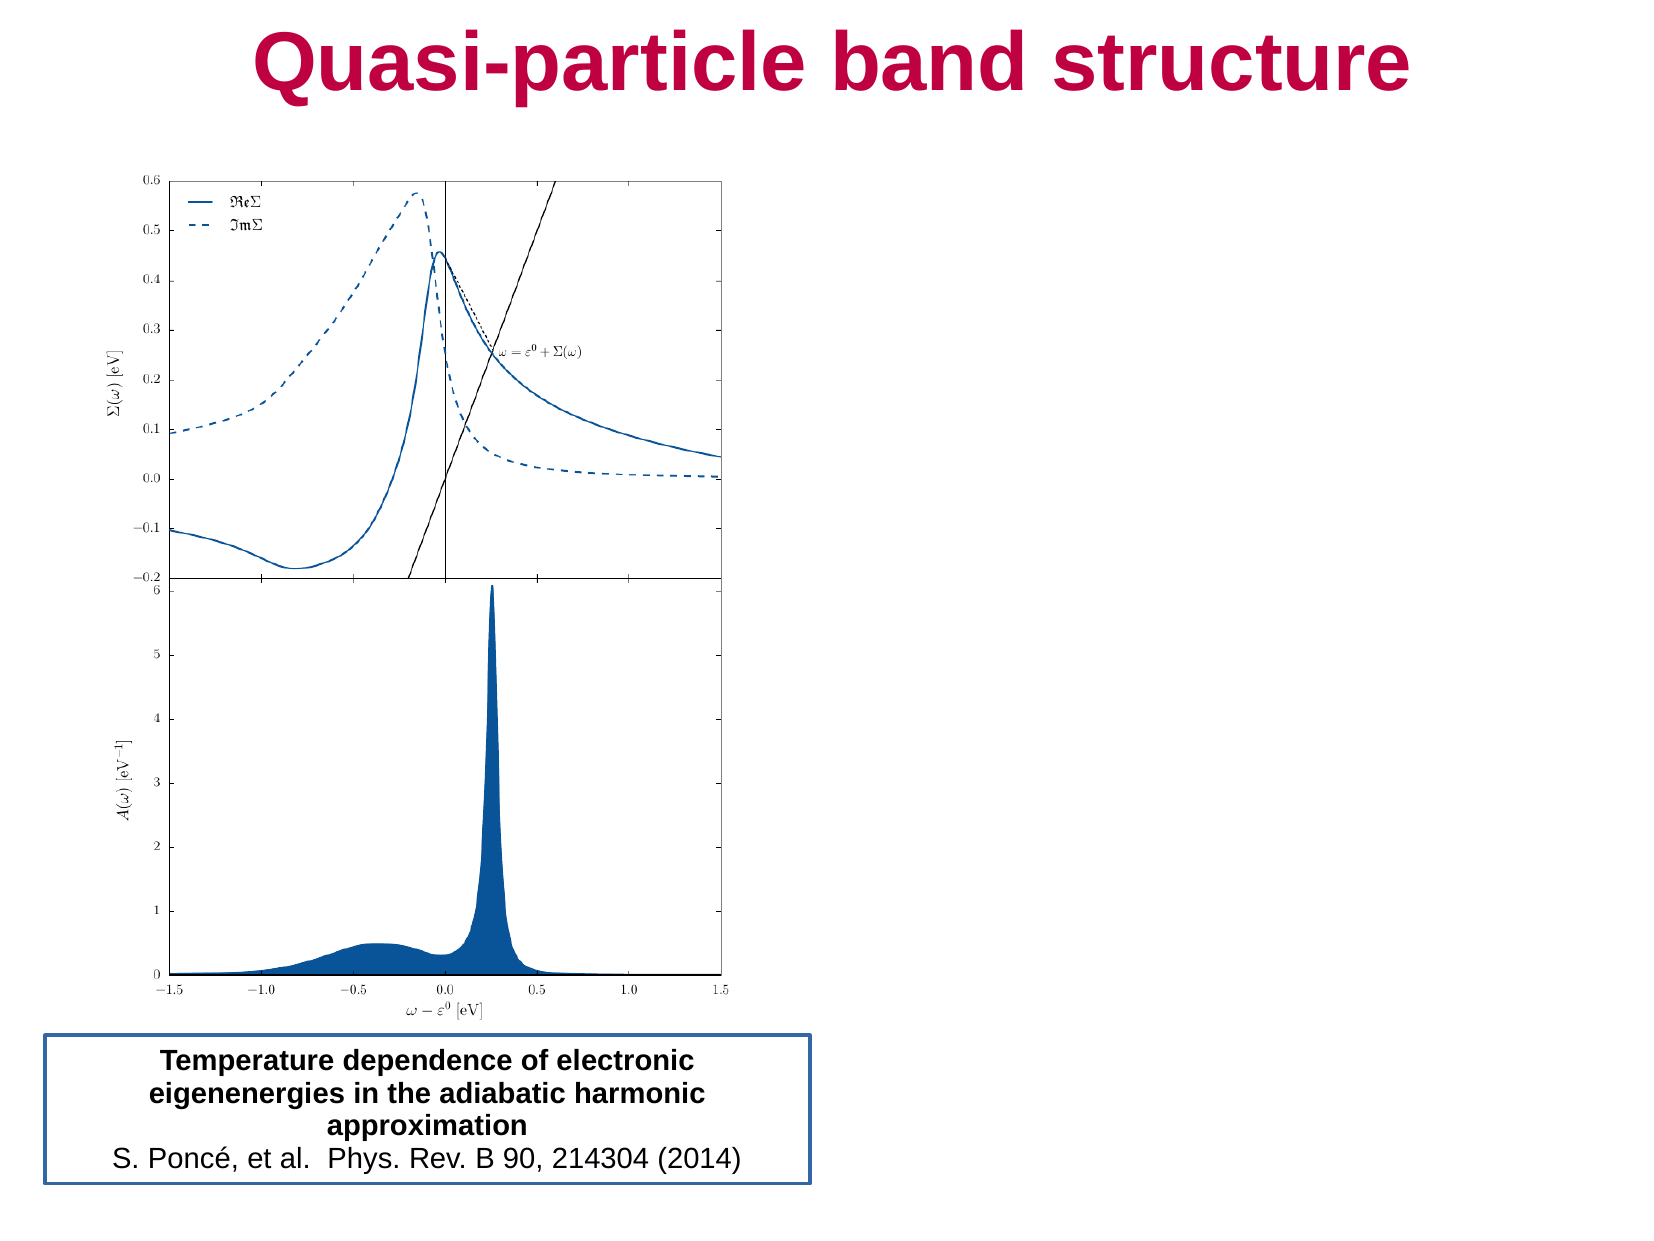

Quasi-particle band structure
Temperature dependence of electronic eigenenergies in the adiabatic harmonic approximation
S. Poncé, et al. Phys. Rev. B 90, 214304 (2014)